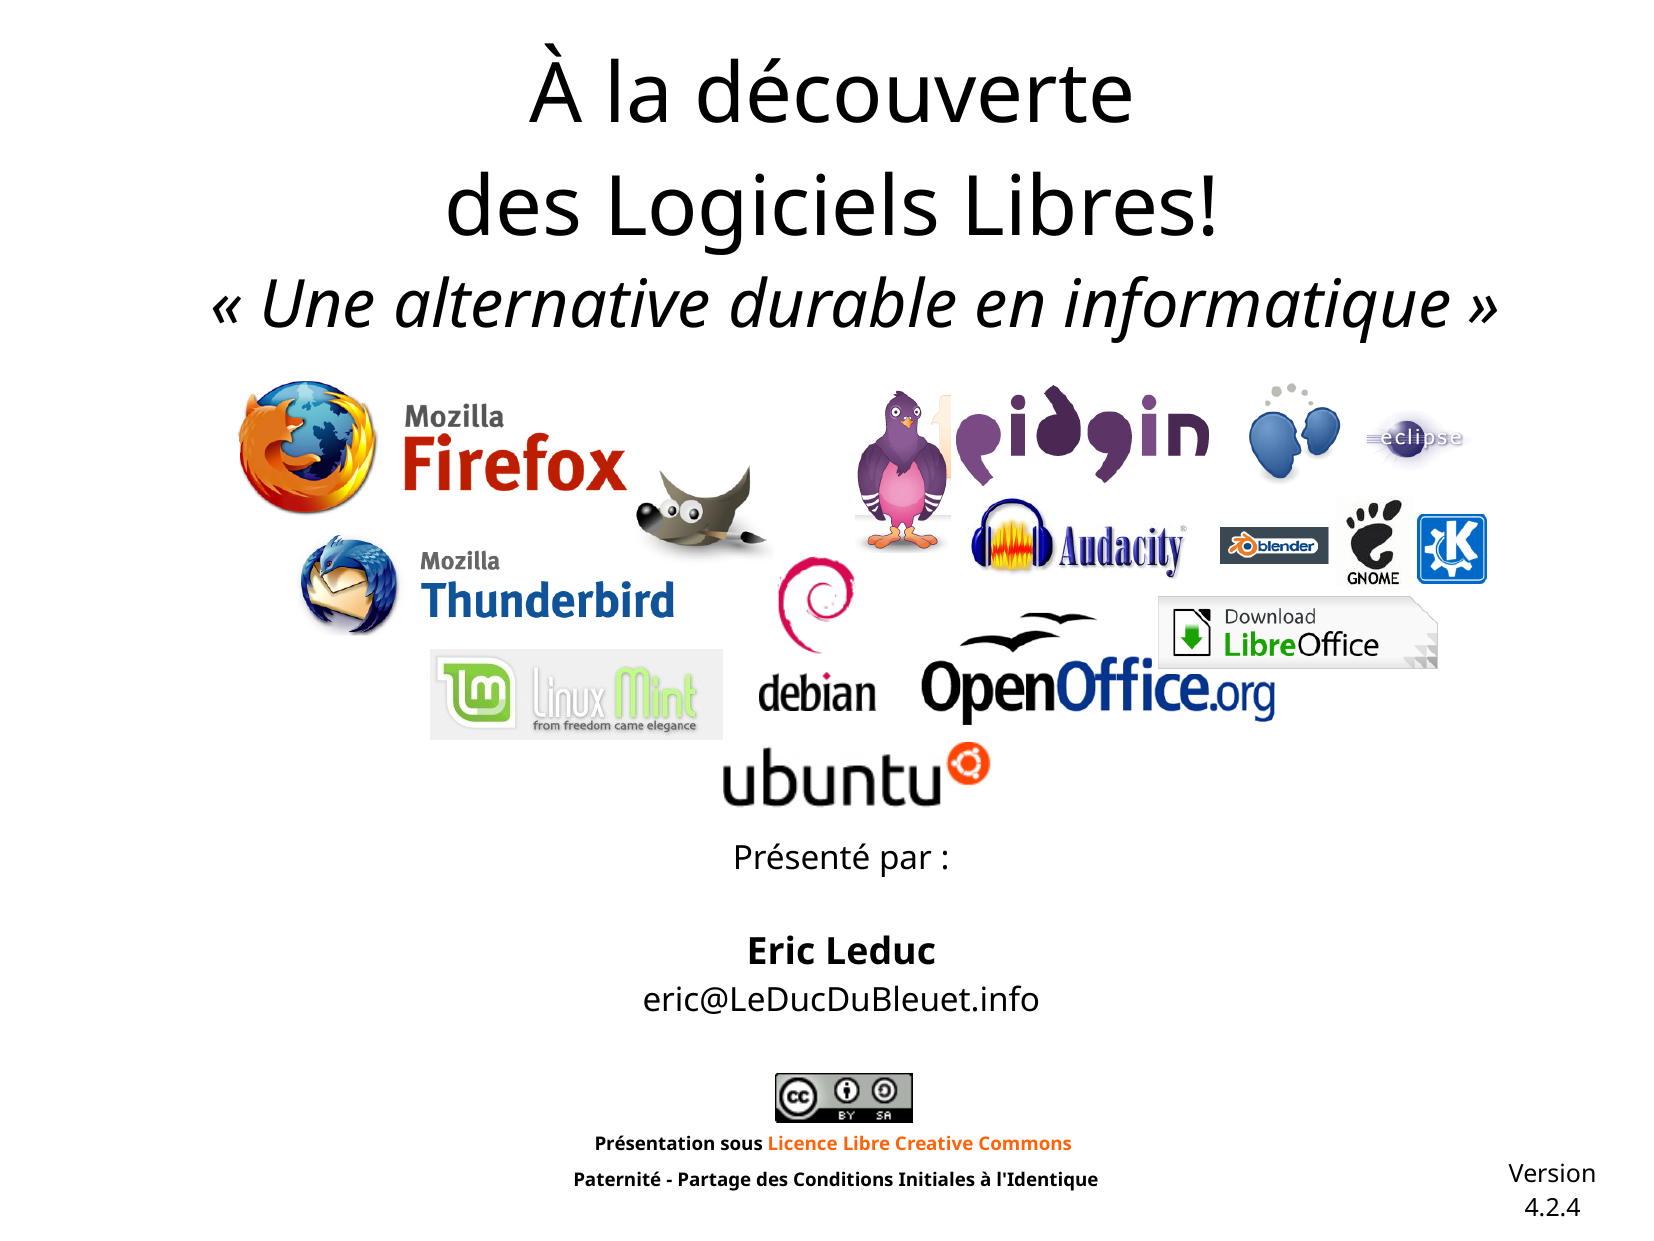

À la découverte
des Logiciels Libres!
# « Une alternative durable en informatique »
Présenté par :
Eric Leduc
eric@LeDucDuBleuet.info
Présentation sous Licence Libre Creative Commons
Paternité - Partage des Conditions Initiales à l'Identique
Version
4.2.4